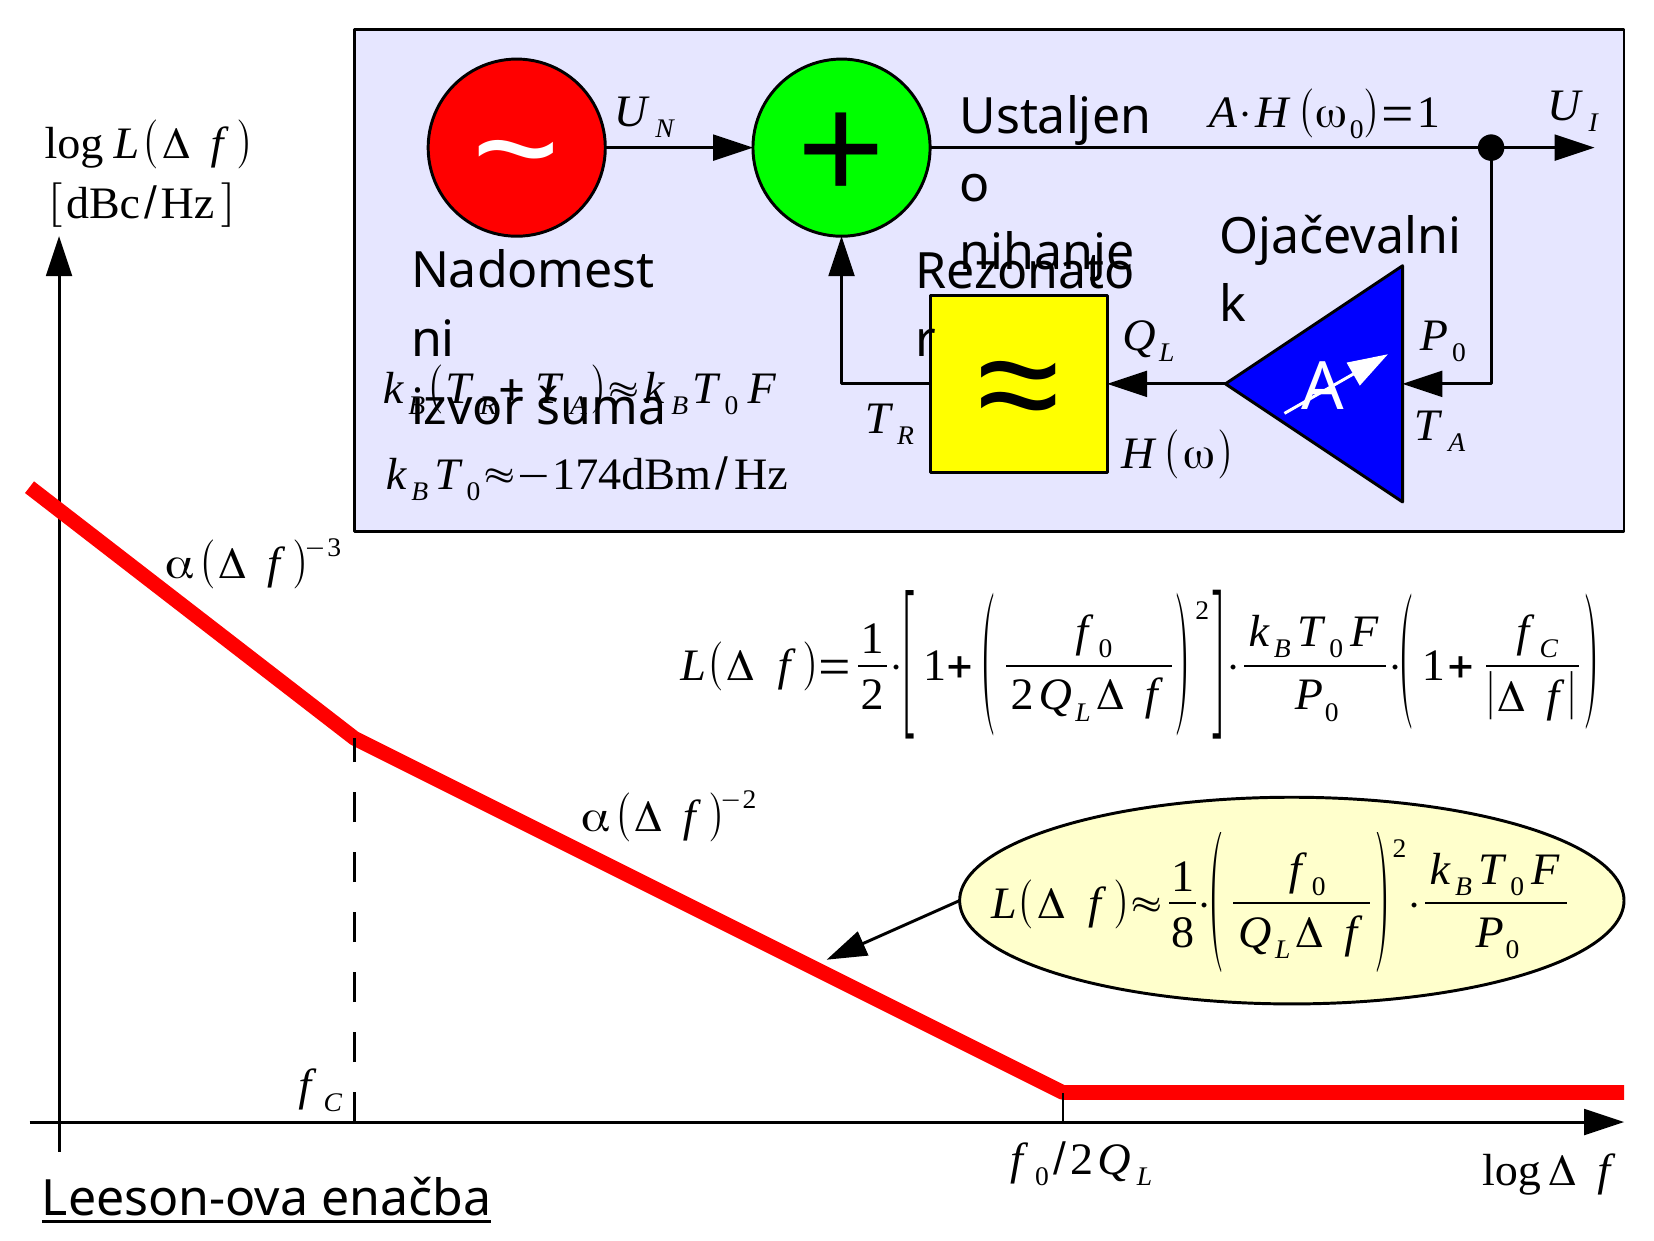

~
+
Ustaljeno
nihanje
Ojačevalnik
Nadomestni
izvor šuma
Rezonator
 A
≈
Leeson-ova enačba